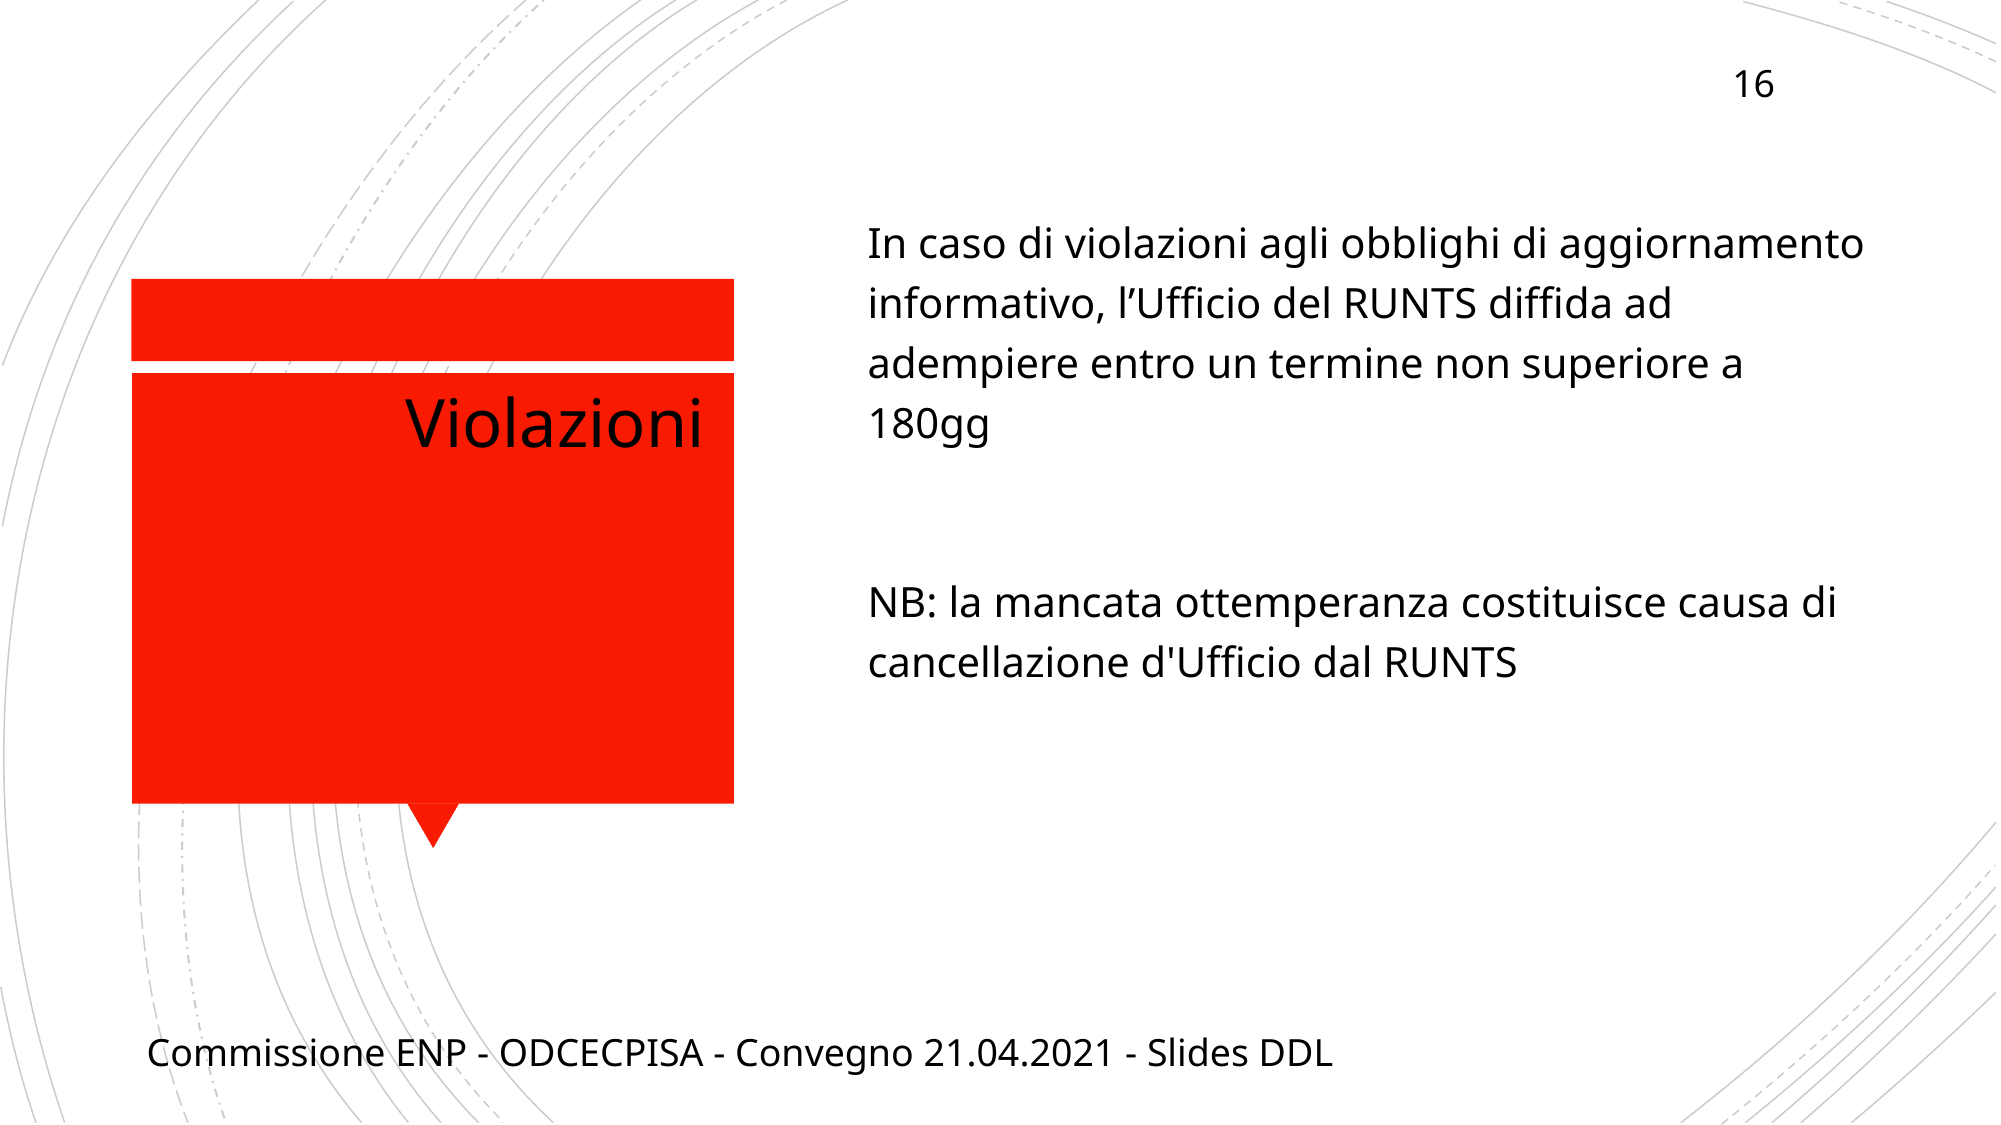

In caso di violazioni agli obblighi di aggiornamento informativo, l’Ufficio del RUNTS diffida ad adempiere entro un termine non superiore a 180gg
NB: la mancata ottemperanza costituisce causa di cancellazione d'Ufficio dal RUNTS
# Violazioni
Commissione ENP - ODCECPISA - Convegno 21.04.2021 - Slides DDL